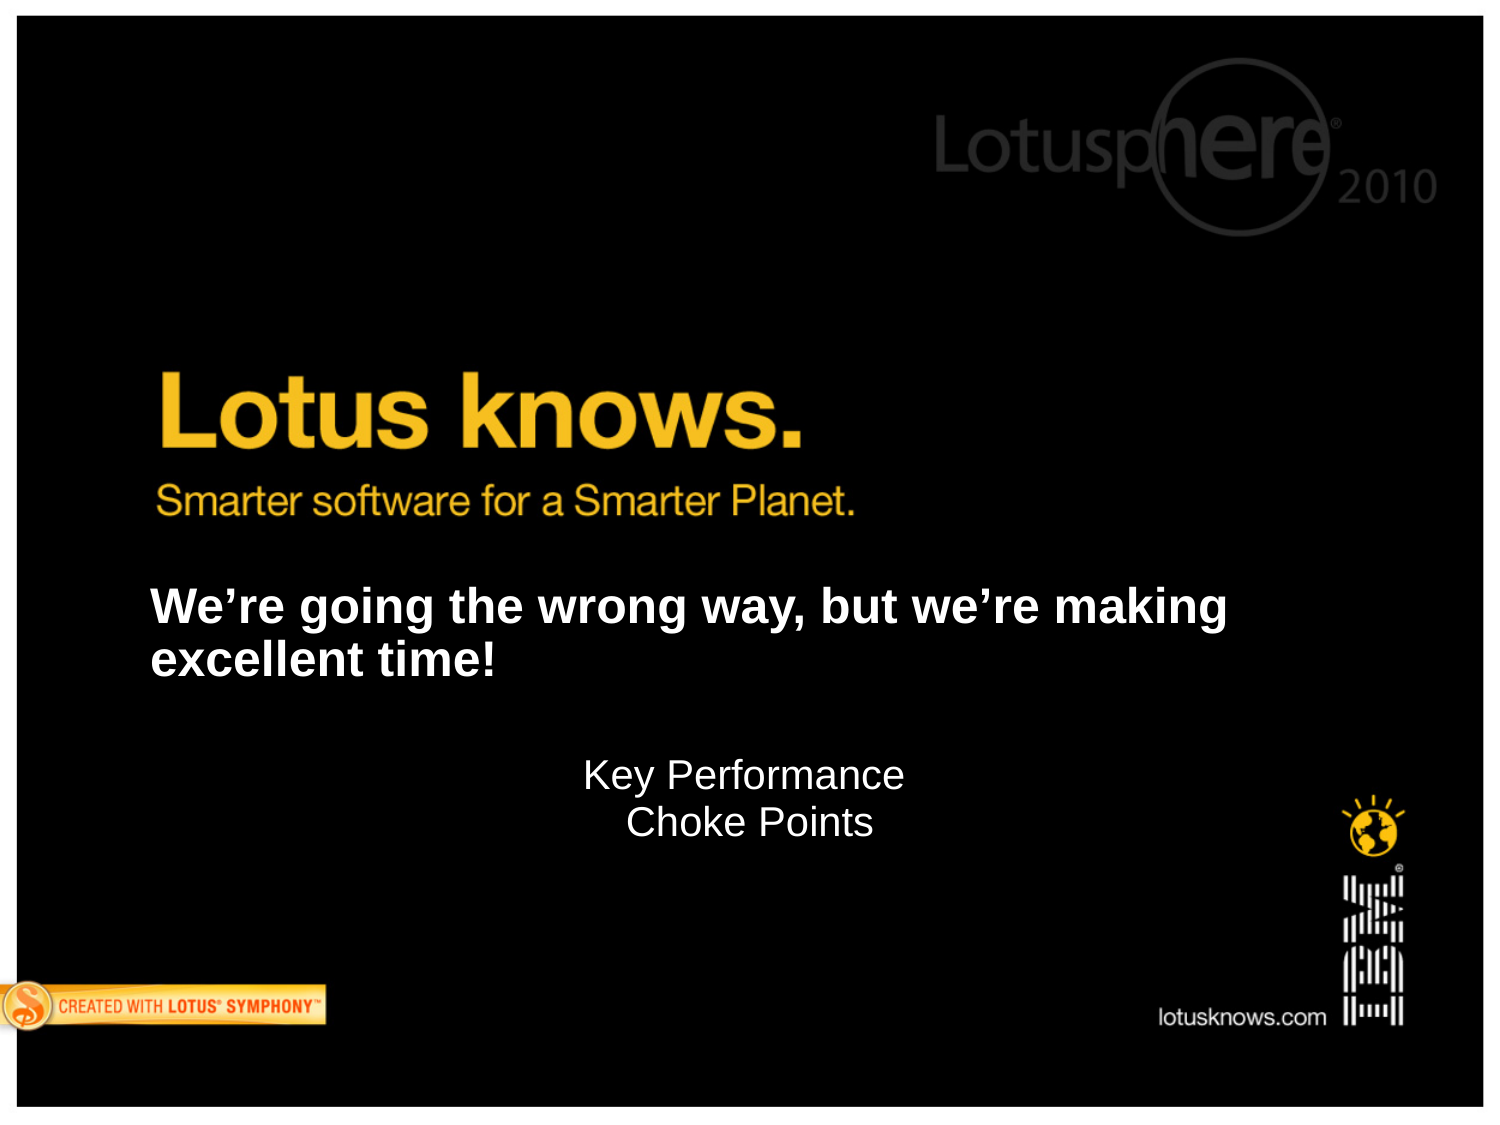

# We’re going the wrong way, but we’re making excellent time!
Key Performance
Choke Points